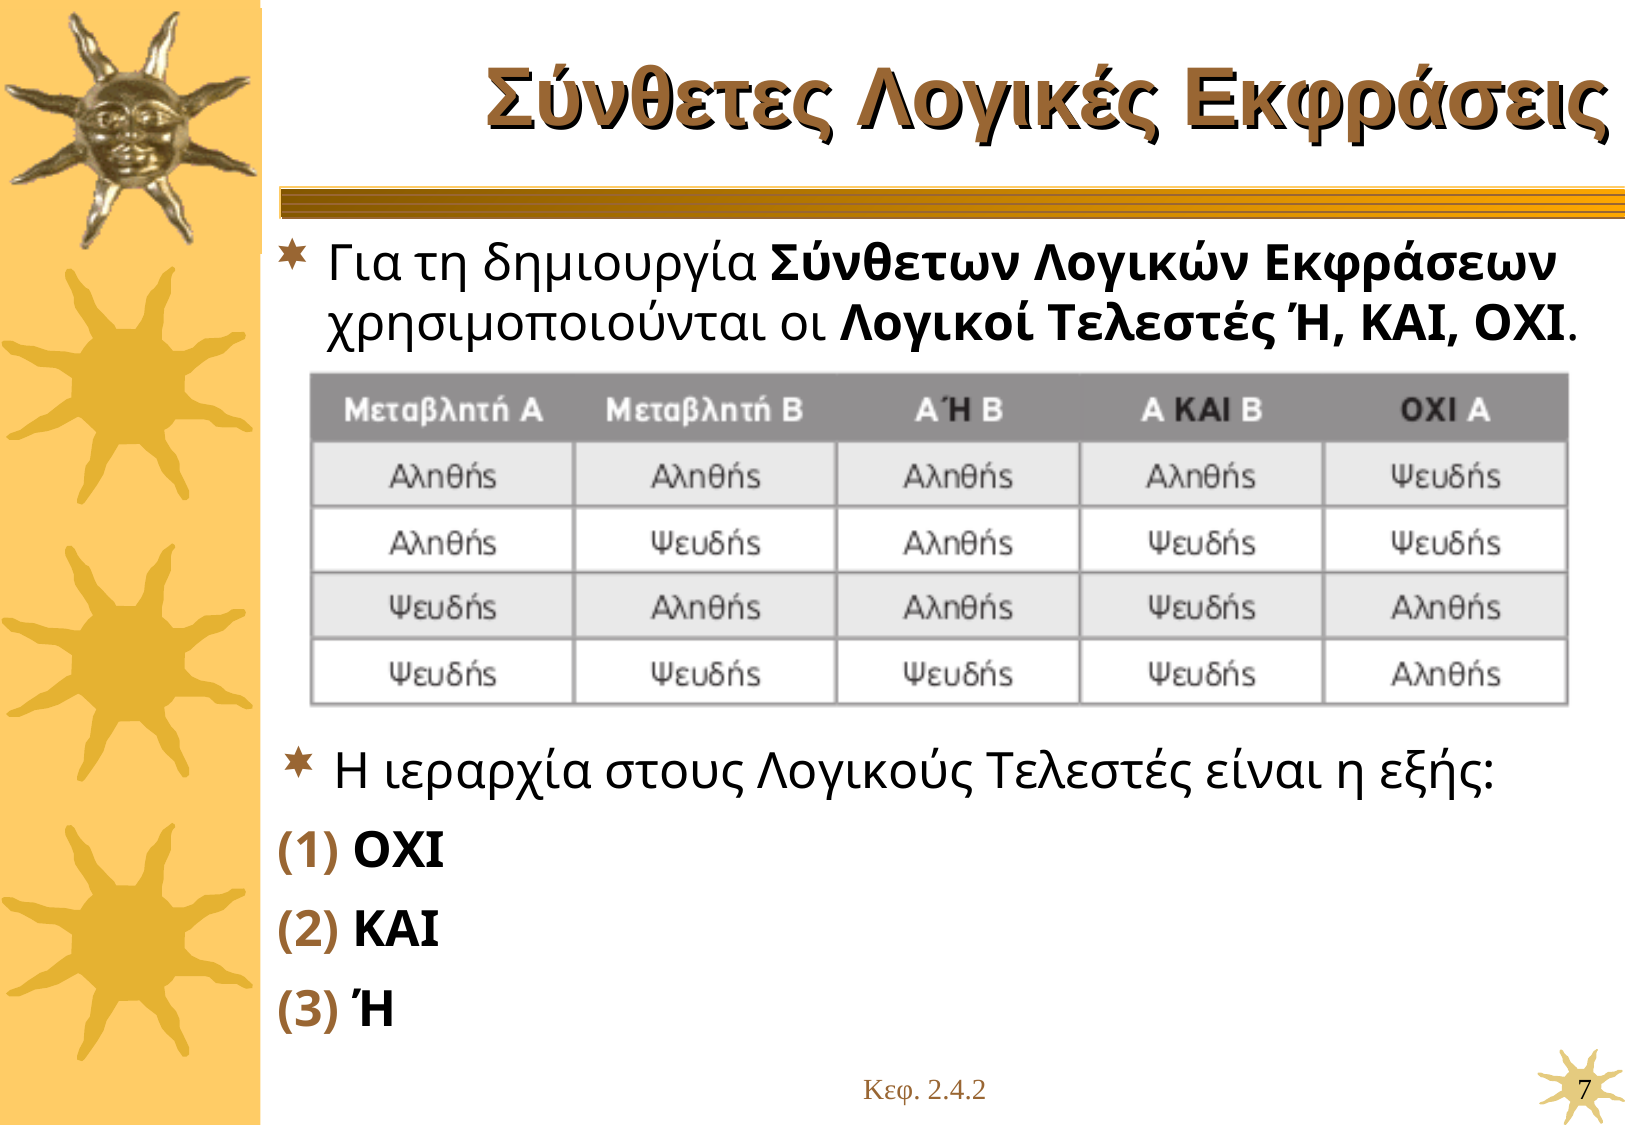

Σύνθετες Λογικές Εκφράσεις
Για τη δημιουργία Σύνθετων Λογικών Εκφράσεων χρησιμοποιούνται οι Λογικοί Τελεστές Ή, ΚΑΙ, ΟΧΙ.
Η ιεραρχία στους Λογικούς Τελεστές είναι η εξής:
 ΟΧΙ
 ΚΑΙ
 Ή
Κεφ. 2.4.2
7